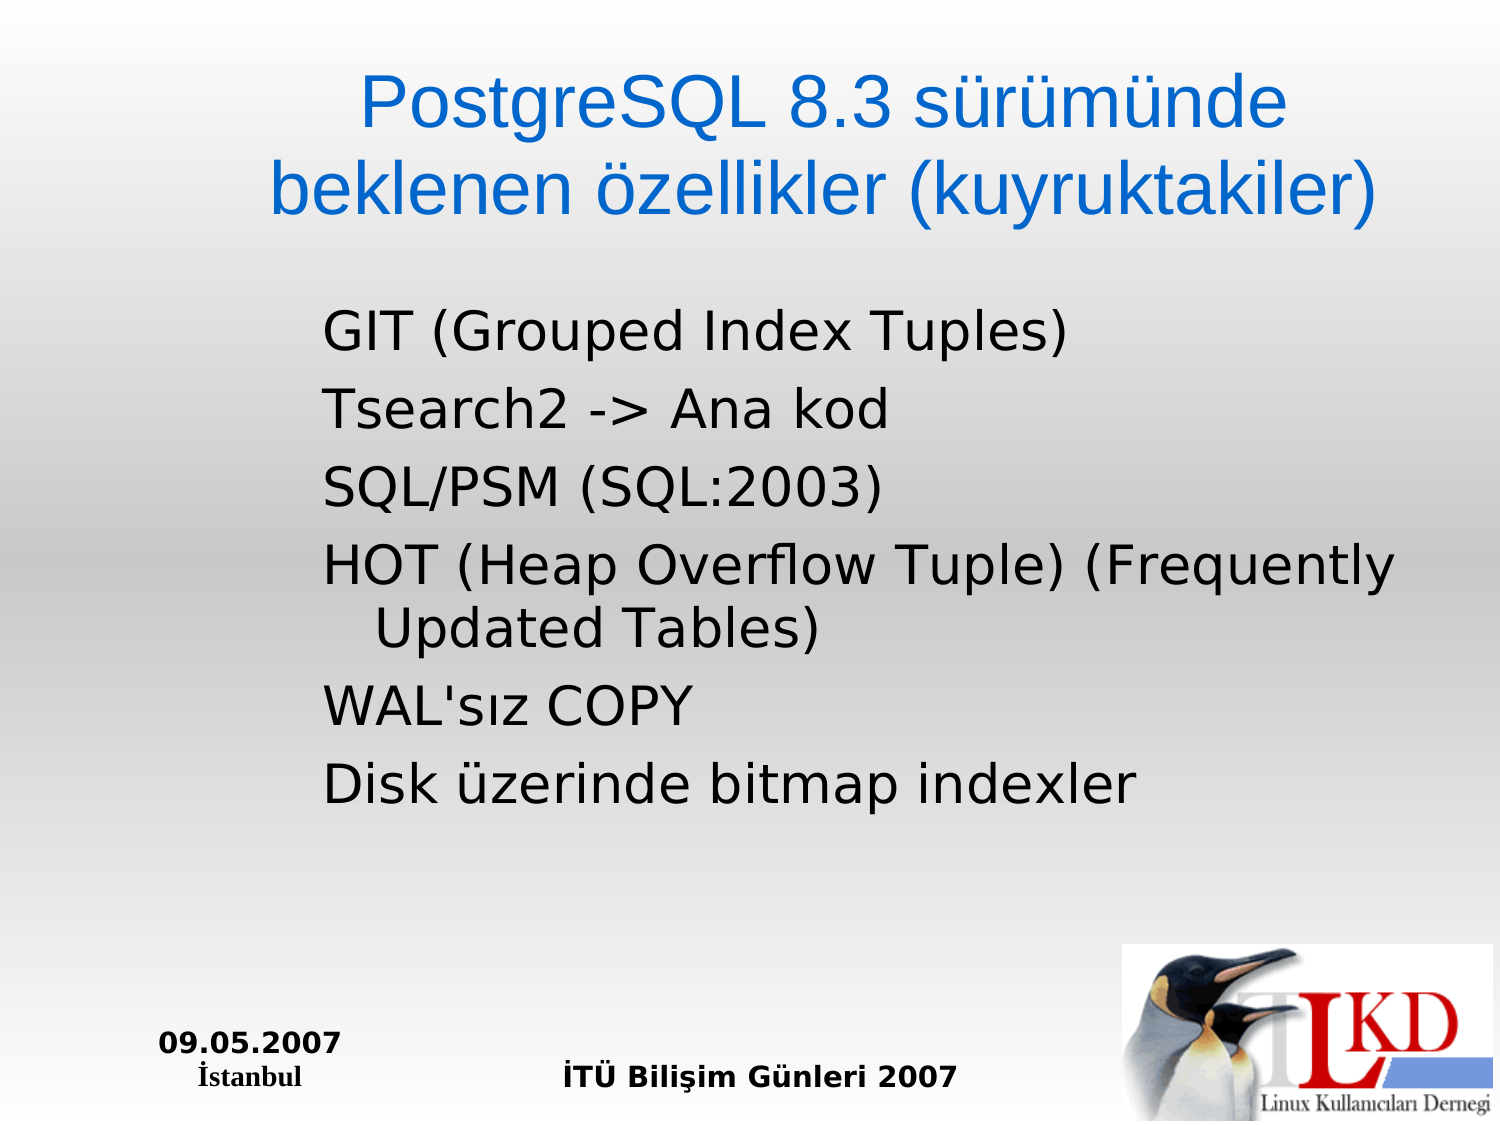

# PostgreSQL 8.3 sürümünde beklenen özellikler (kuyruktakiler)
GIT (Grouped Index Tuples)
Tsearch2 -> Ana kod
SQL/PSM (SQL:2003)
HOT (Heap Overflow Tuple) (Frequently Updated Tables)
WAL'sız COPY
Disk üzerinde bitmap indexler